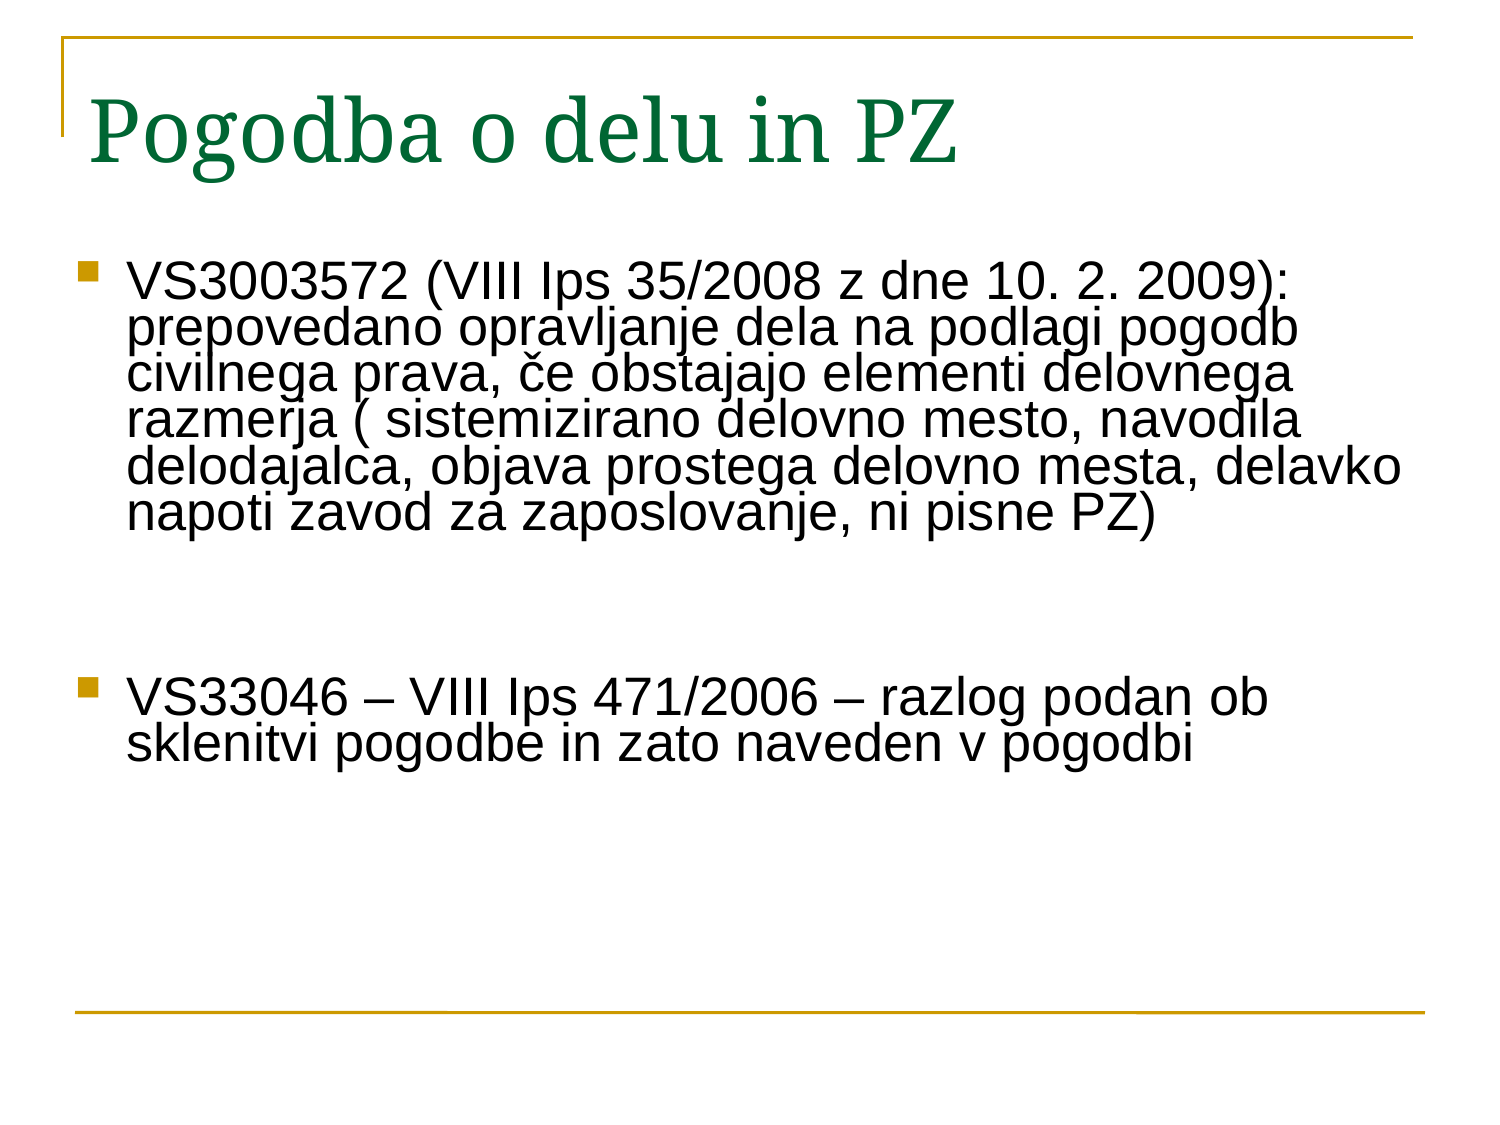

# Pogodba o delu in PZ
VS3003572 (VIII Ips 35/2008 z dne 10. 2. 2009): prepovedano opravljanje dela na podlagi pogodb civilnega prava, če obstajajo elementi delovnega razmerja ( sistemizirano delovno mesto, navodila delodajalca, objava prostega delovno mesta, delavko napoti zavod za zaposlovanje, ni pisne PZ)‏
VS33046 – VIII Ips 471/2006 – razlog podan ob sklenitvi pogodbe in zato naveden v pogodbi